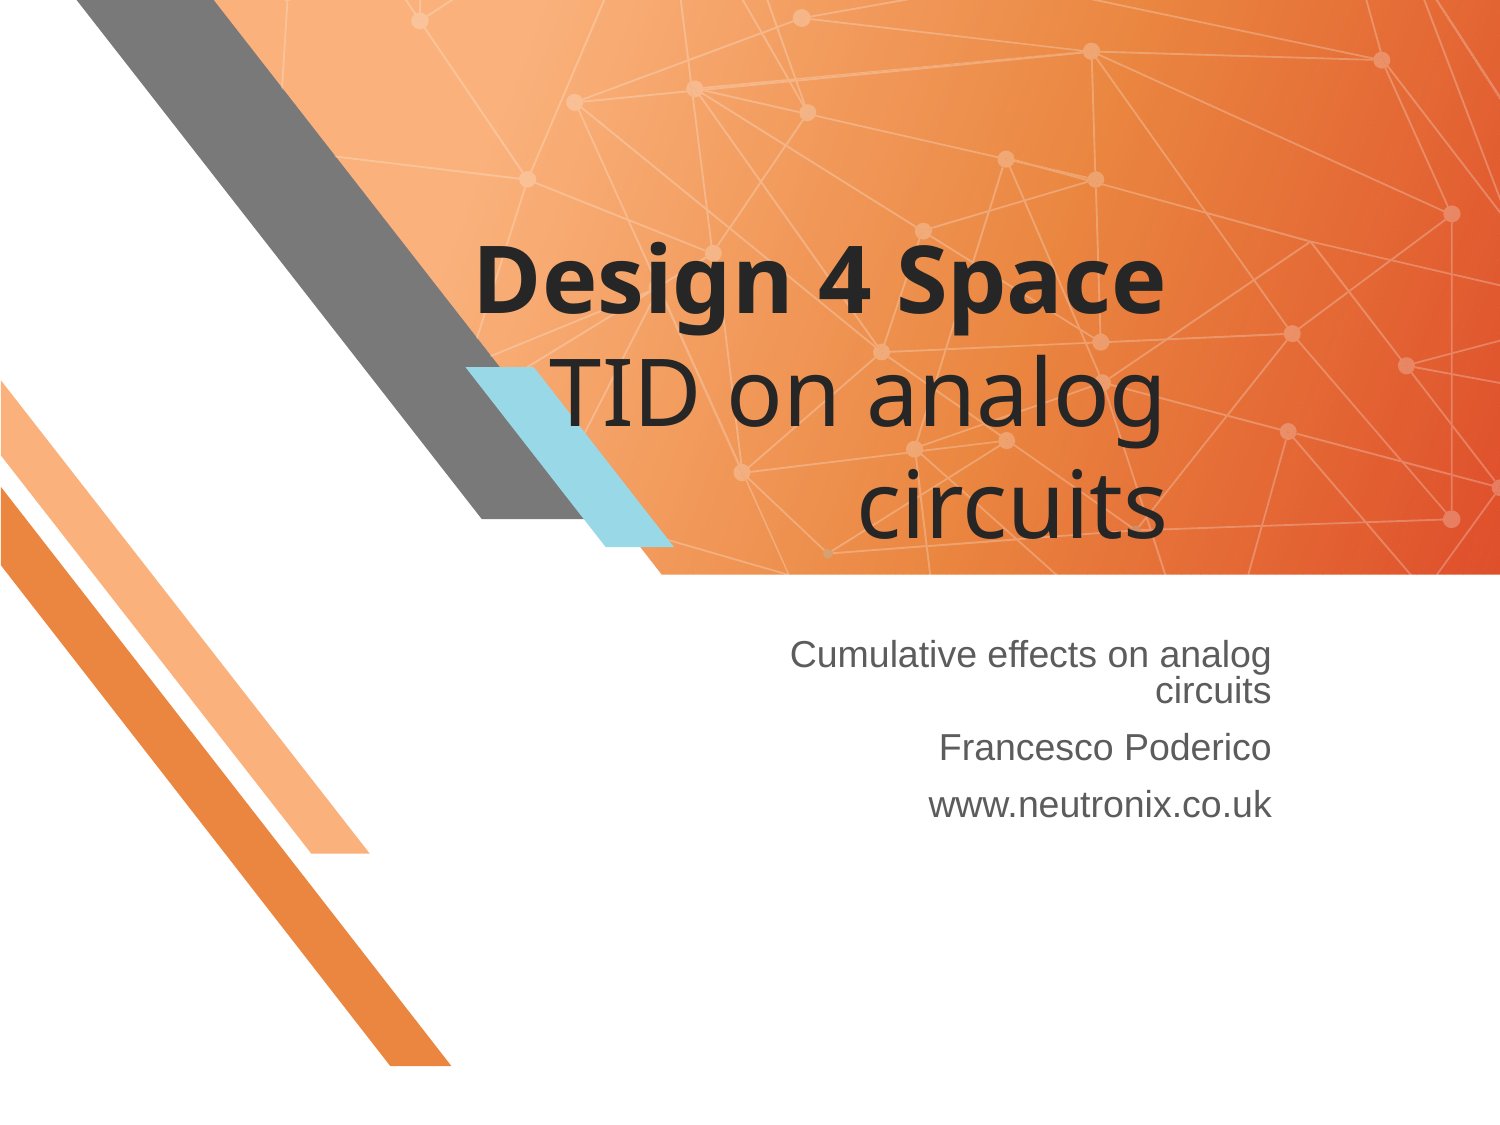

# Design 4 Space TID on analog circuits
Cumulative effects on analog circuits
Francesco Poderico
www.neutronix.co.uk